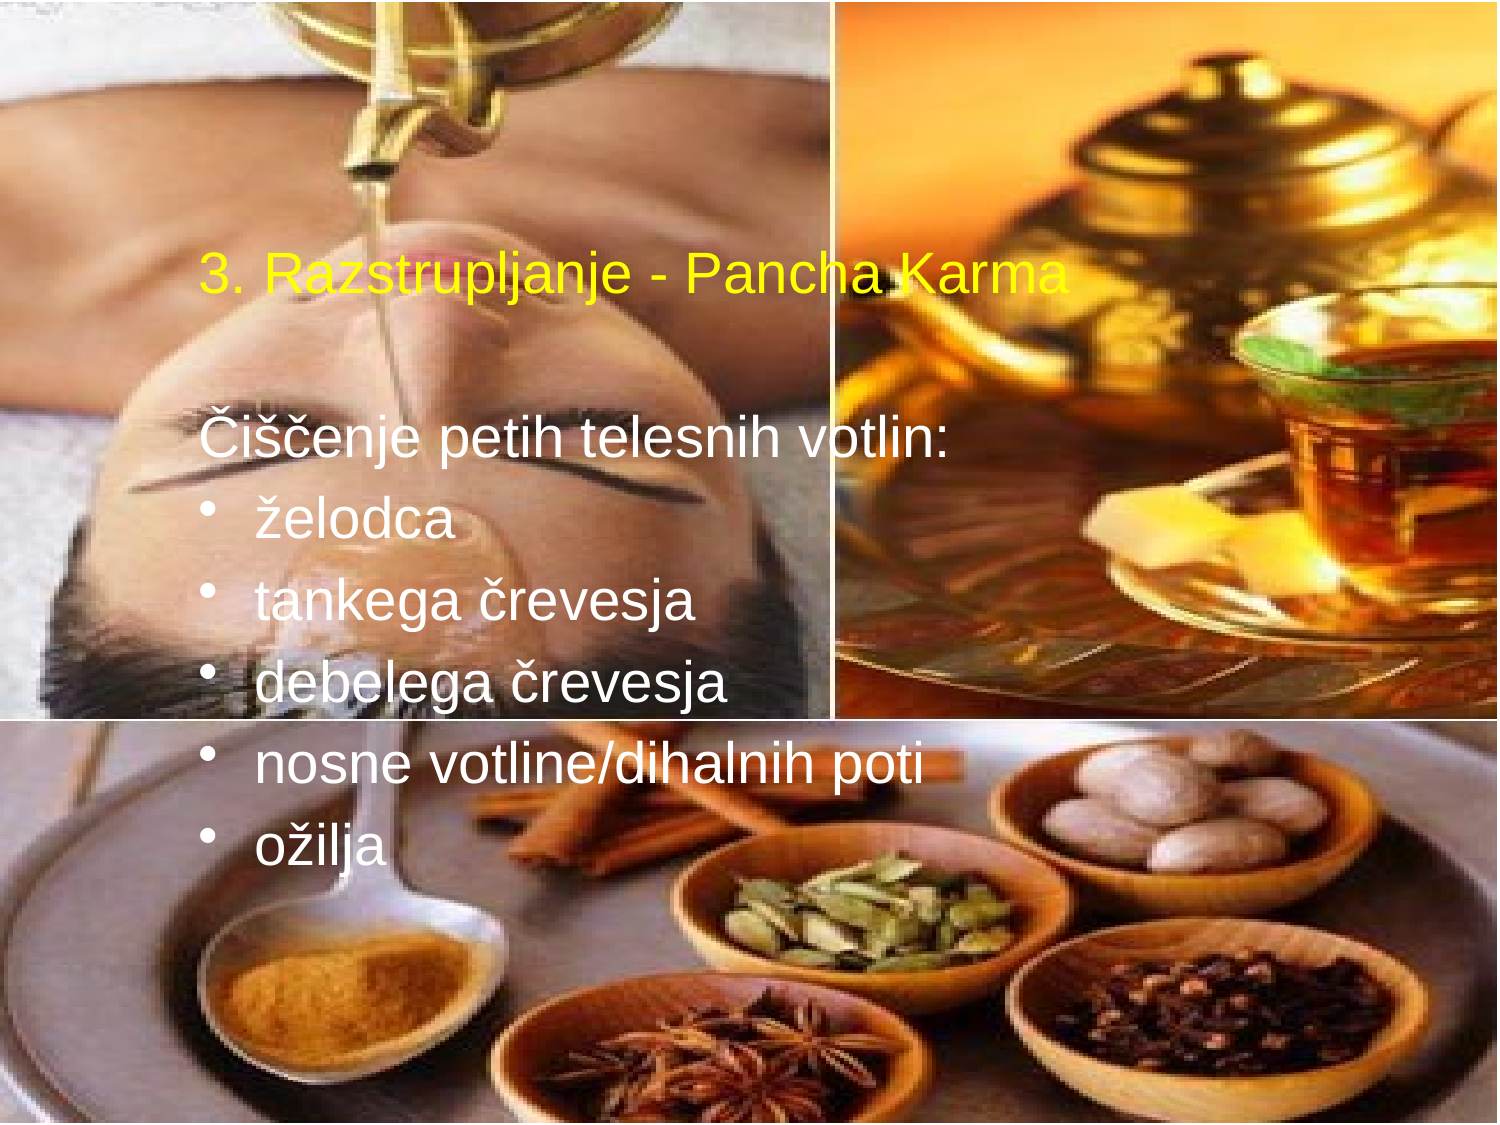

# 3. Razstrupljanje - Pancha Karma
Čiščenje petih telesnih votlin:
želodca
tankega črevesja
debelega črevesja
nosne votline/dihalnih poti
ožilja